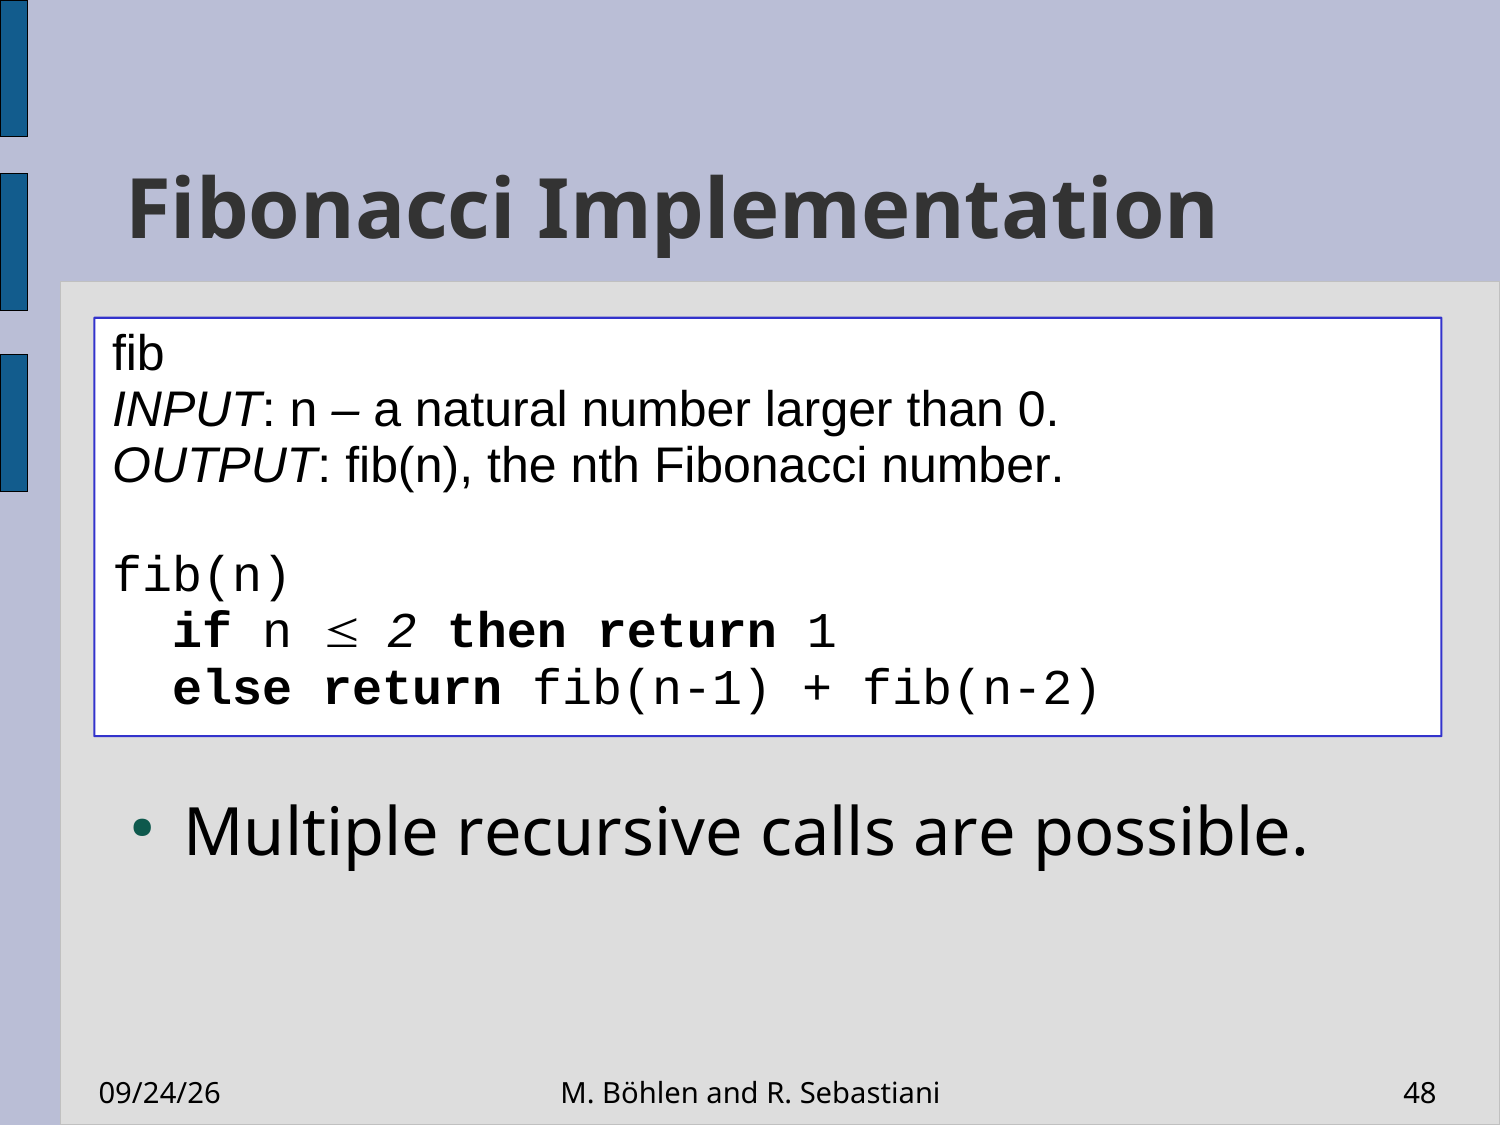

# Fibonacci Implementation
fib
INPUT: n – a natural number larger than 0.
OUTPUT: fib(n), the nth Fibonacci number.
fib(n)
 if n 2 then return 1
 else return fib(n-1) + fib(n-2)
Multiple recursive calls are possible.
M. Böhlen and R. Sebastiani
48